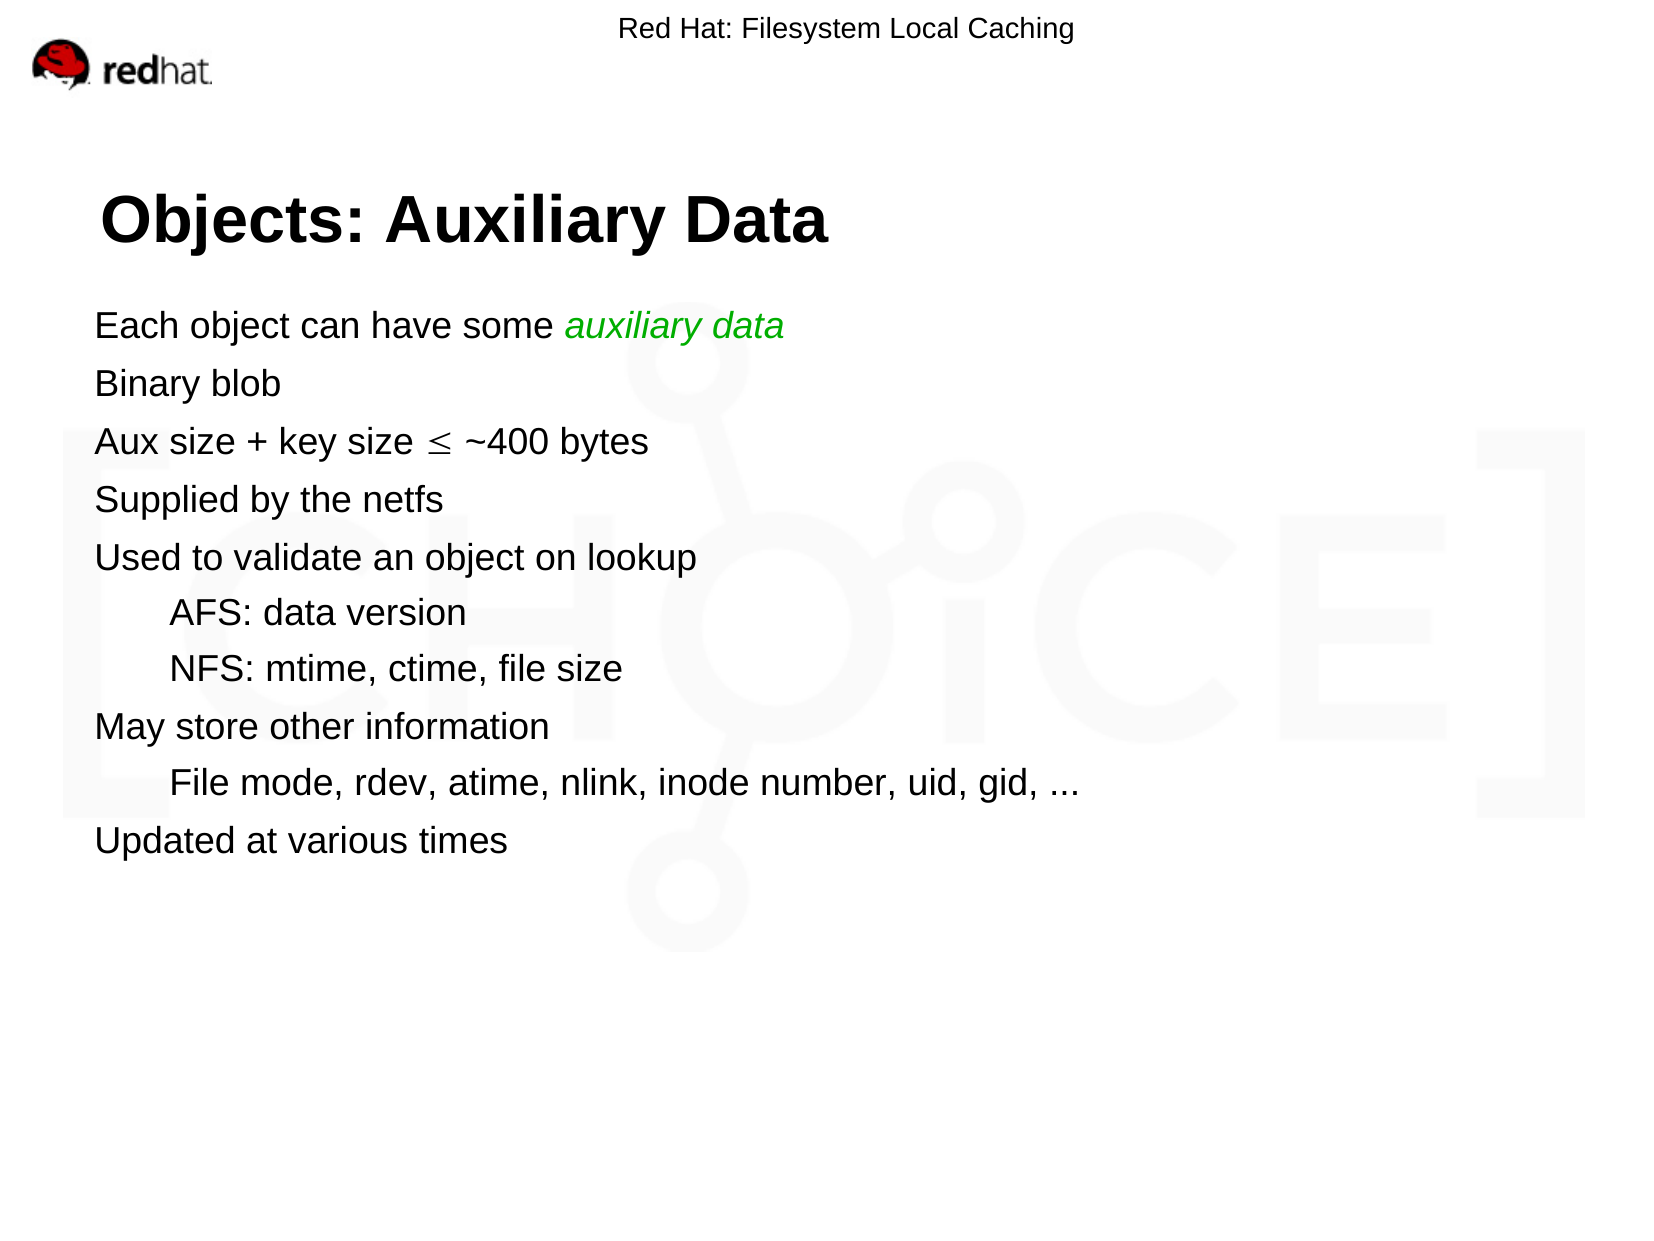

# Objects: Auxiliary Data
Each object can have some auxiliary data
Binary blob
Aux size + key size ≤ ~400 bytes
Supplied by the netfs
Used to validate an object on lookup
AFS: data version
NFS: mtime, ctime, file size
May store other information
File mode, rdev, atime, nlink, inode number, uid, gid, ...
Updated at various times